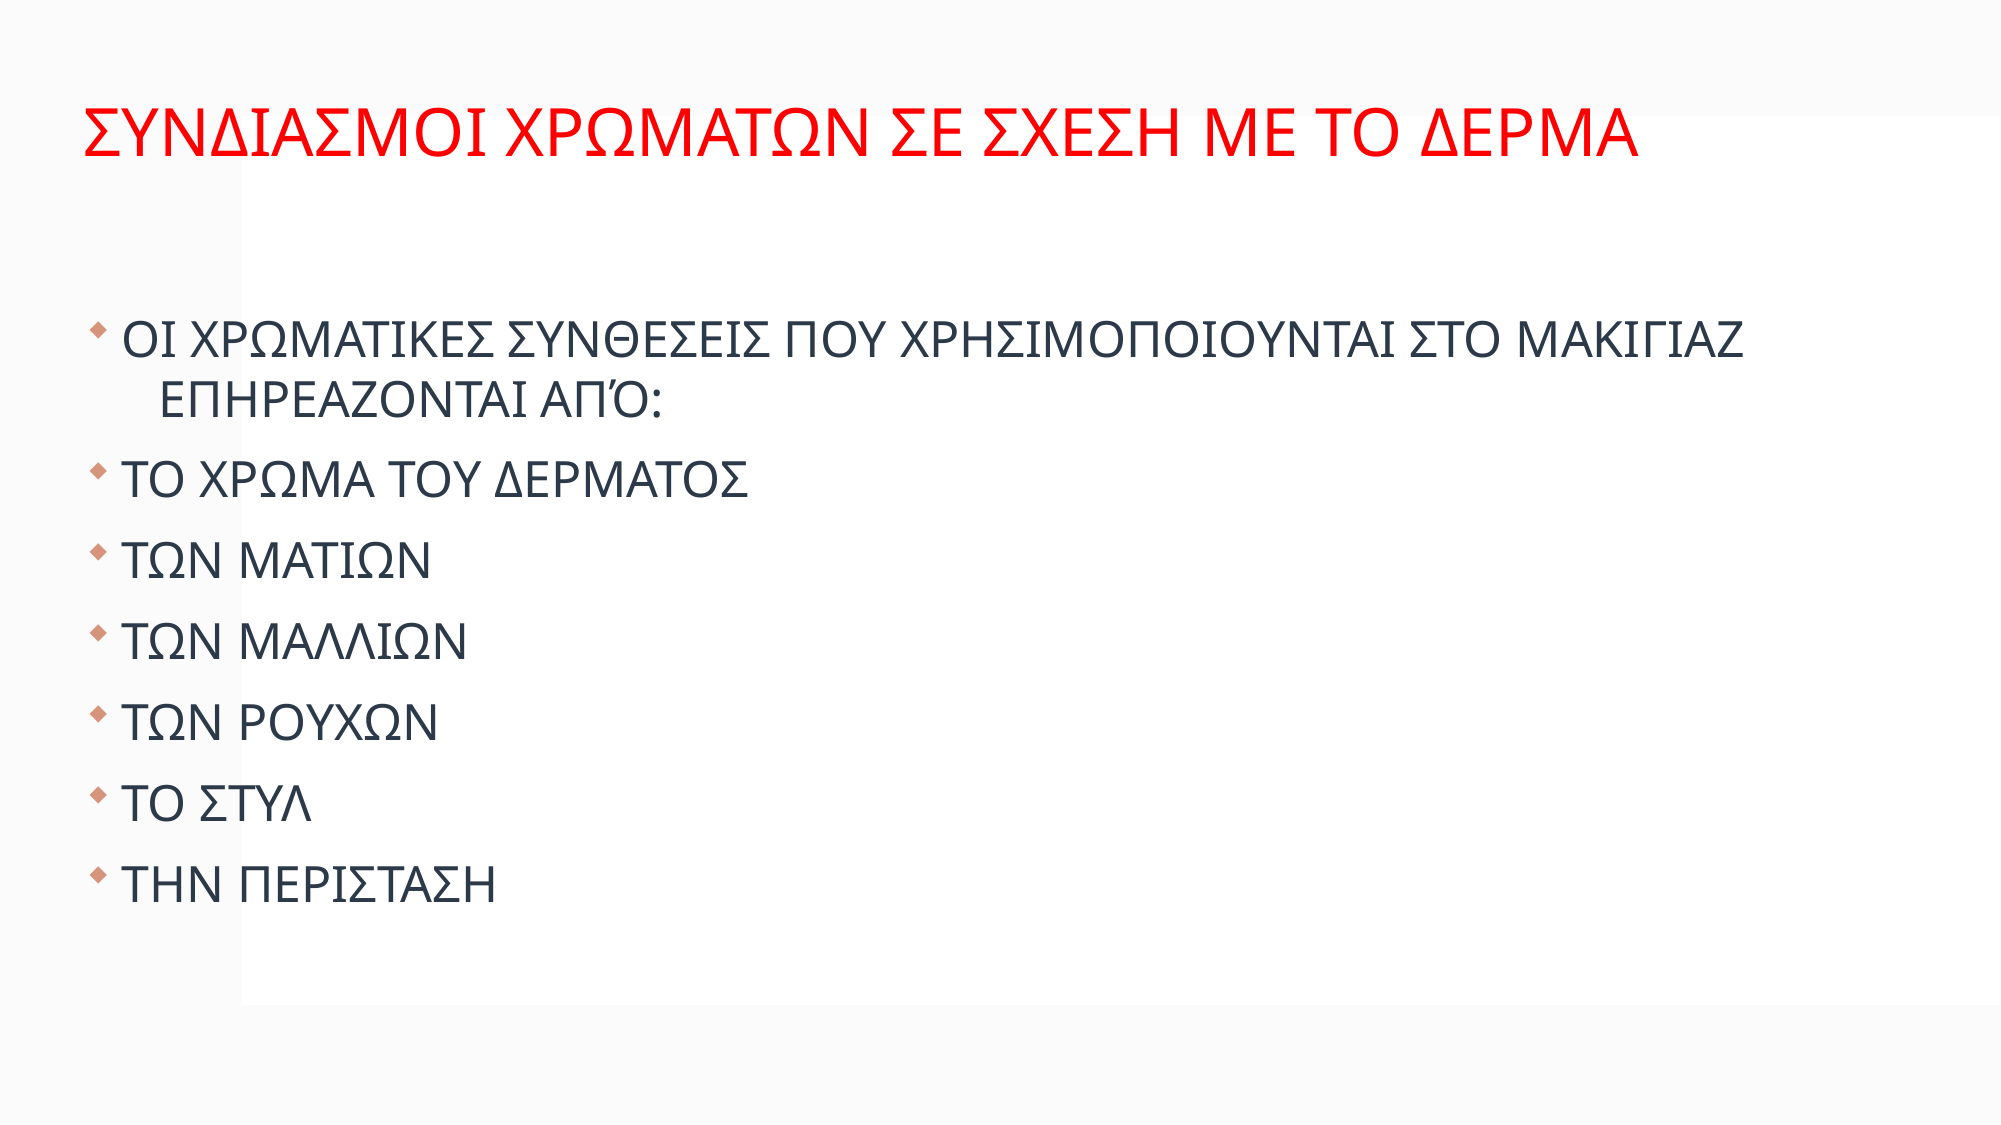

# ΣΥΝΔΙΑΣΜΟΙ ΧΡΩΜΑΤΩΝ ΣΕ ΣΧΕΣΗ ΜΕ ΤΟ ΔΕΡΜΑ
ΟΙ ΧΡΩΜΑΤΙΚΕΣ ΣΥΝΘΕΣΕΙΣ ΠΟΥ ΧΡΗΣΙΜΟΠΟΙΟΥΝΤΑΙ ΣΤΟ ΜΑΚΙΓΙΑΖ ΕΠΗΡΕΑΖΟΝΤΑΙ ΑΠΌ:
ΤΟ ΧΡΩΜΑ ΤΟΥ ΔΕΡΜΑΤΟΣ
ΤΩΝ ΜΑΤΙΩΝ
ΤΩΝ ΜΑΛΛΙΩΝ
ΤΩΝ ΡΟΥΧΩΝ
ΤΟ ΣΤΥΛ
ΤΗΝ ΠΕΡΙΣΤΑΣΗ